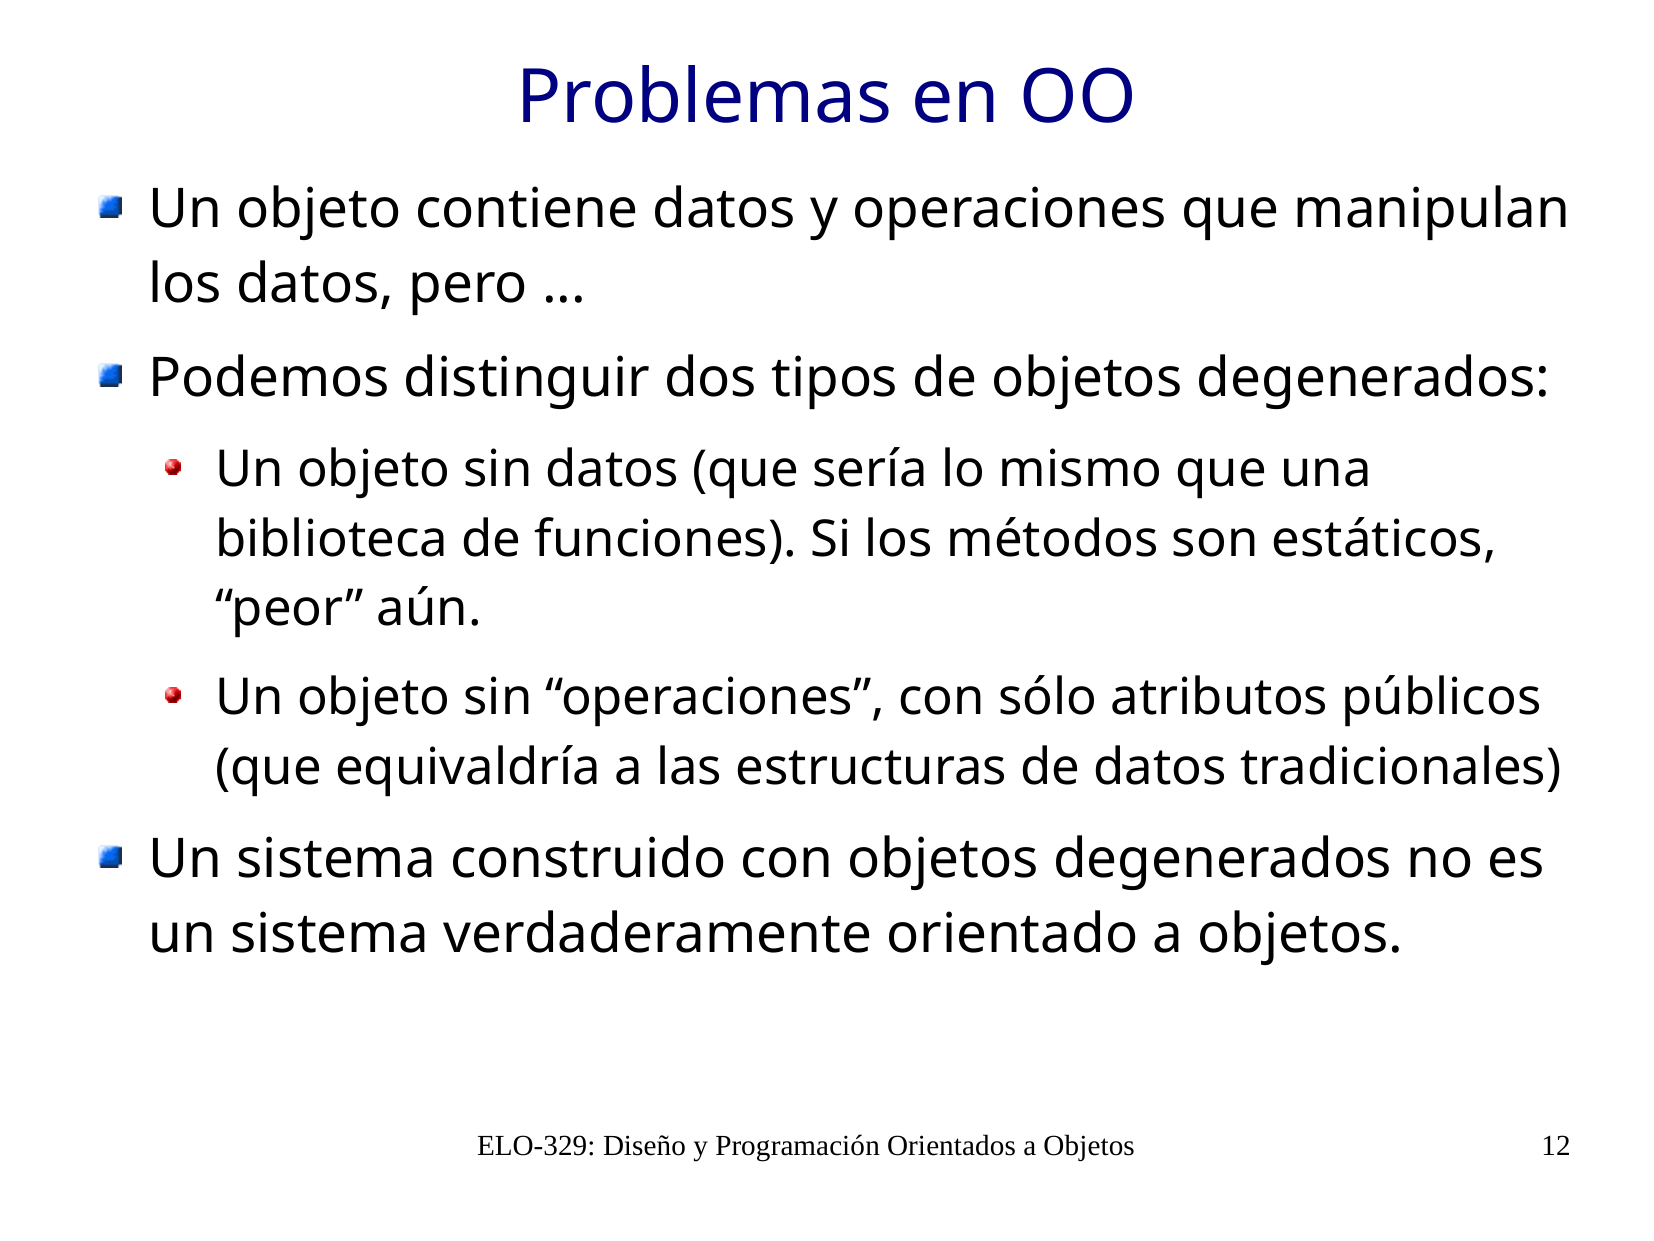

# Problemas en OO
Un objeto contiene datos y operaciones que manipulan los datos, pero ...
Podemos distinguir dos tipos de objetos degenerados:
Un objeto sin datos (que sería lo mismo que una biblioteca de funciones). Si los métodos son estáticos, “peor” aún.
Un objeto sin “operaciones”, con sólo atributos públicos (que equivaldría a las estructuras de datos tradicionales)‏
Un sistema construido con objetos degenerados no es un sistema verdaderamente orientado a objetos.
12